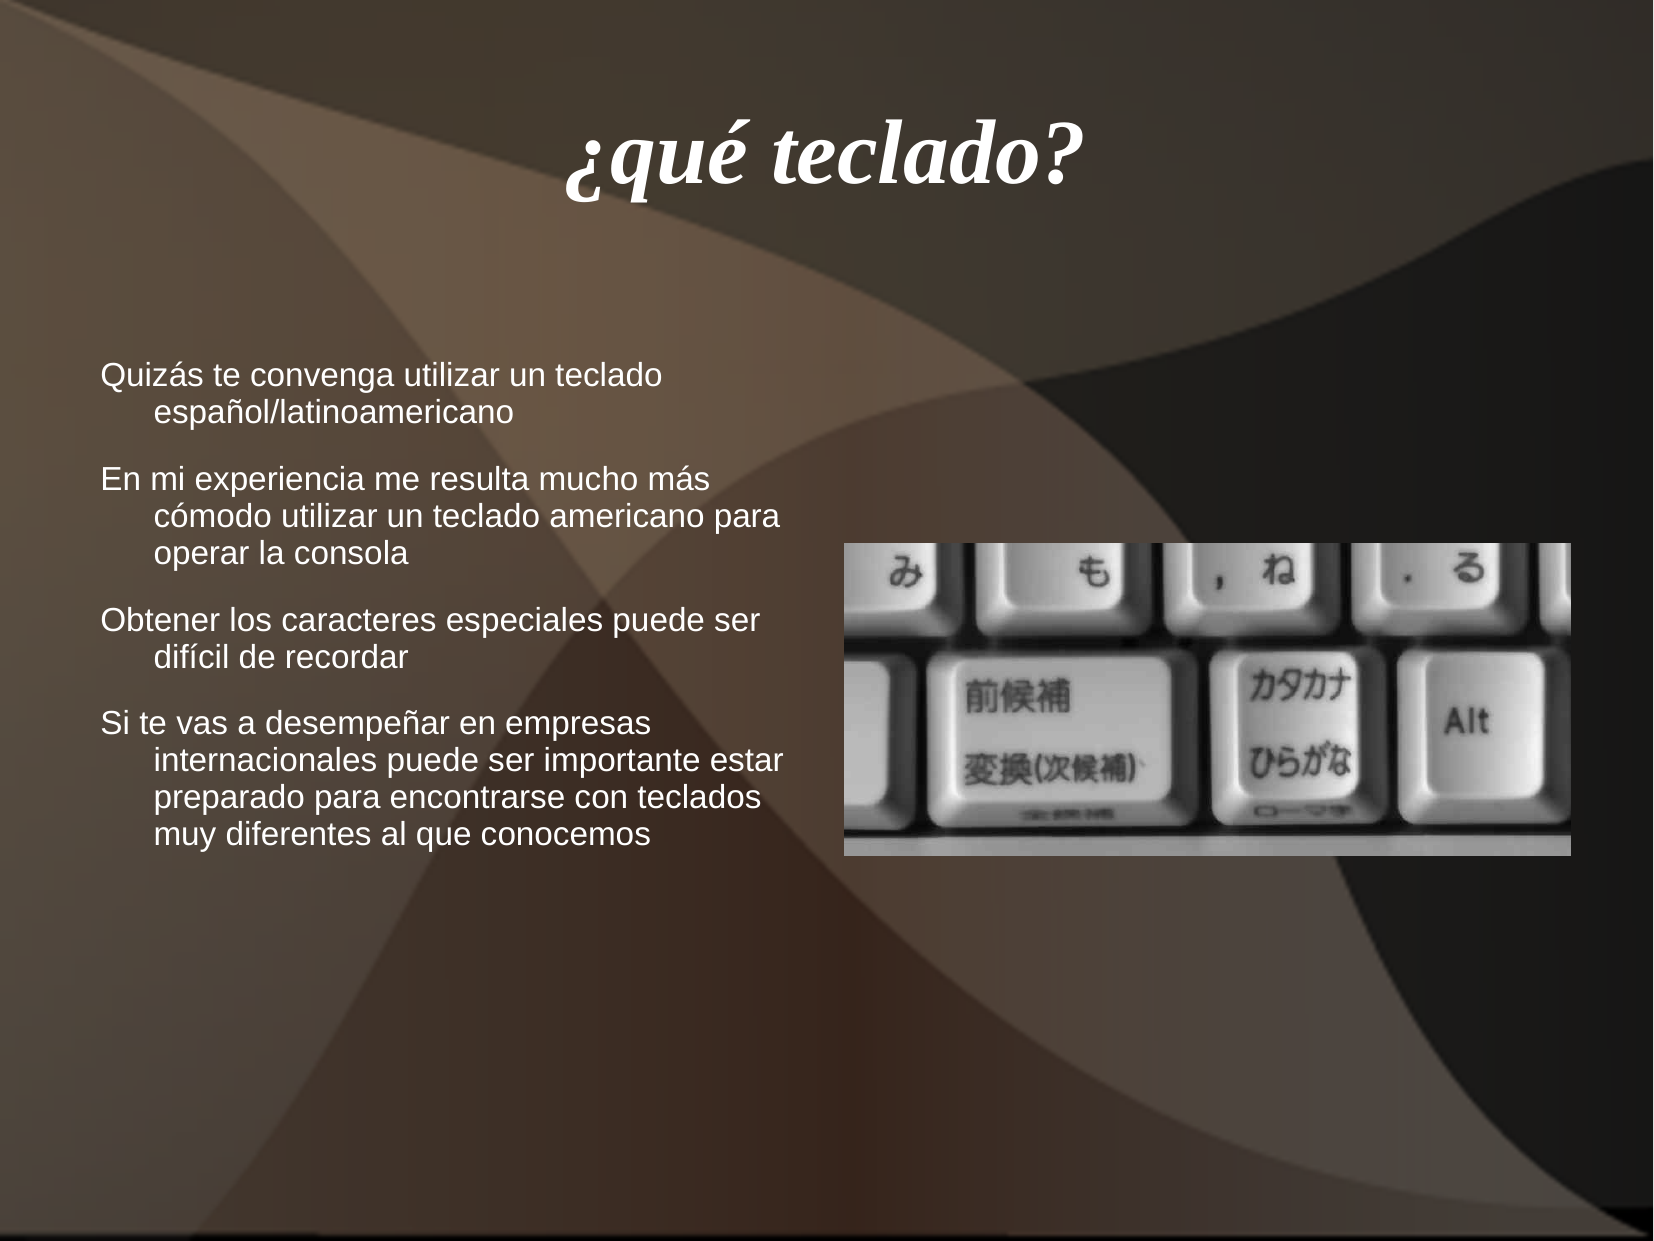

# ¿qué teclado?
Quizás te convenga utilizar un teclado español/latinoamericano
En mi experiencia me resulta mucho más cómodo utilizar un teclado americano para operar la consola
Obtener los caracteres especiales puede ser difícil de recordar
Si te vas a desempeñar en empresas internacionales puede ser importante estar preparado para encontrarse con teclados muy diferentes al que conocemos